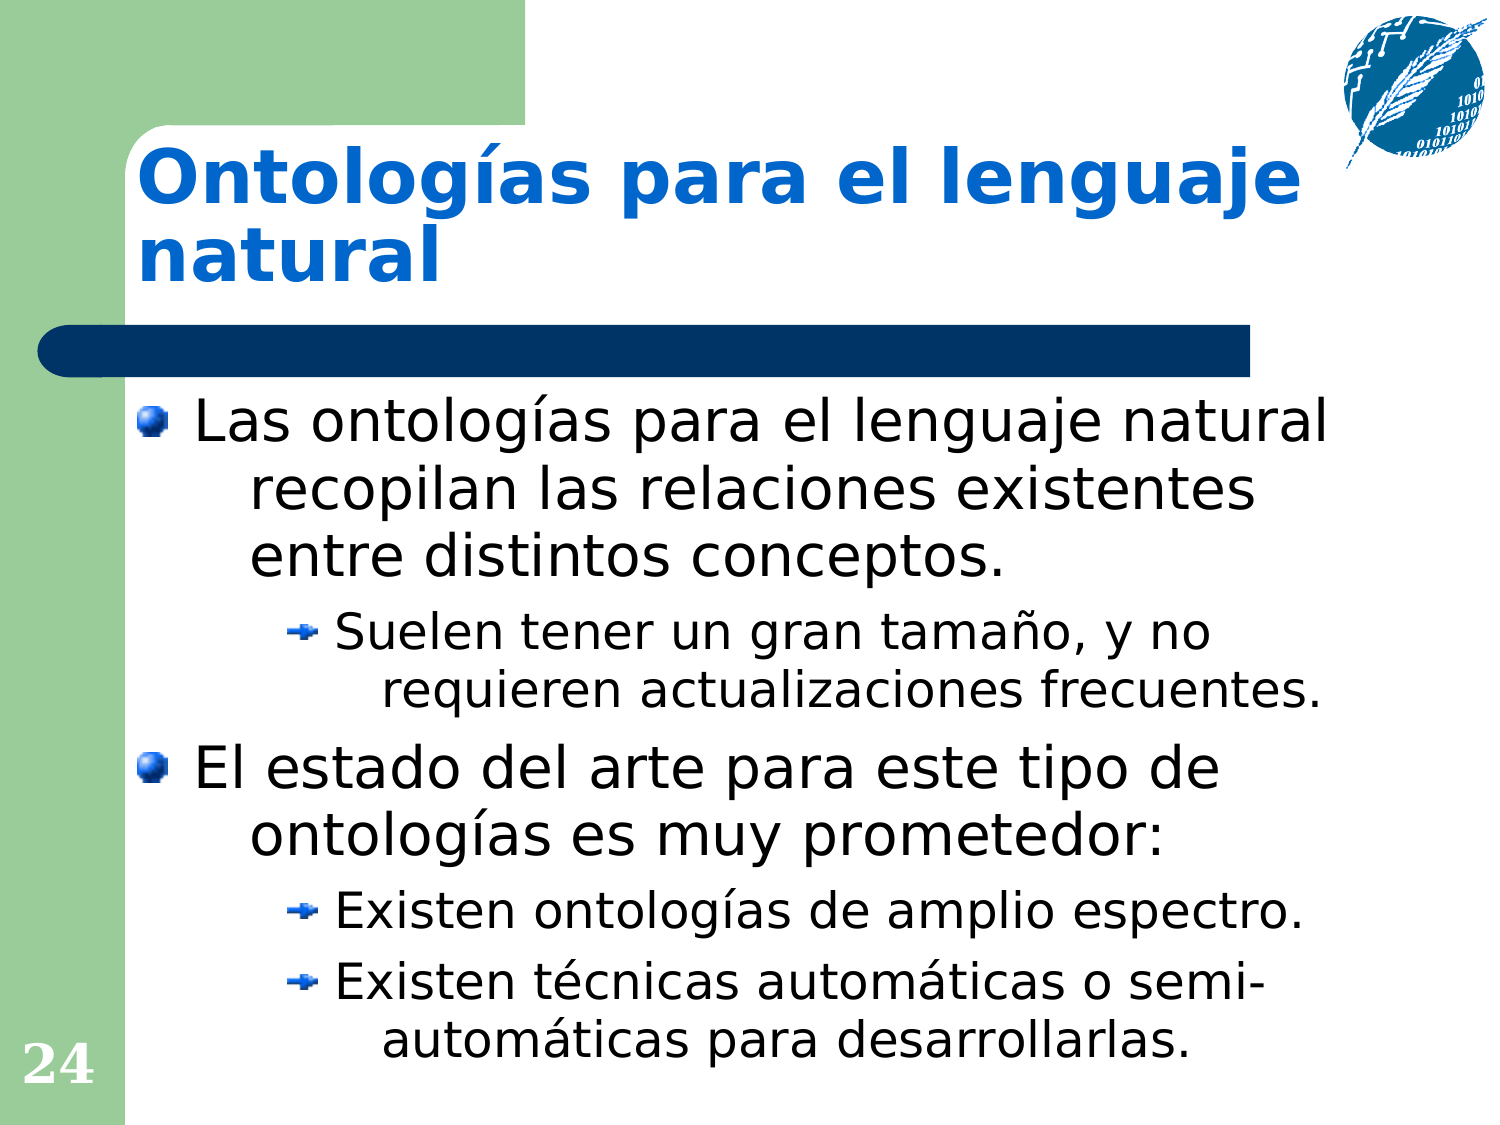

# Ontologías para el lenguaje natural
Las ontologías para el lenguaje natural recopilan las relaciones existentes entre distintos conceptos.
Suelen tener un gran tamaño, y no requieren actualizaciones frecuentes.
El estado del arte para este tipo de ontologías es muy prometedor:
Existen ontologías de amplio espectro.
Existen técnicas automáticas o semi-automáticas para desarrollarlas.
24